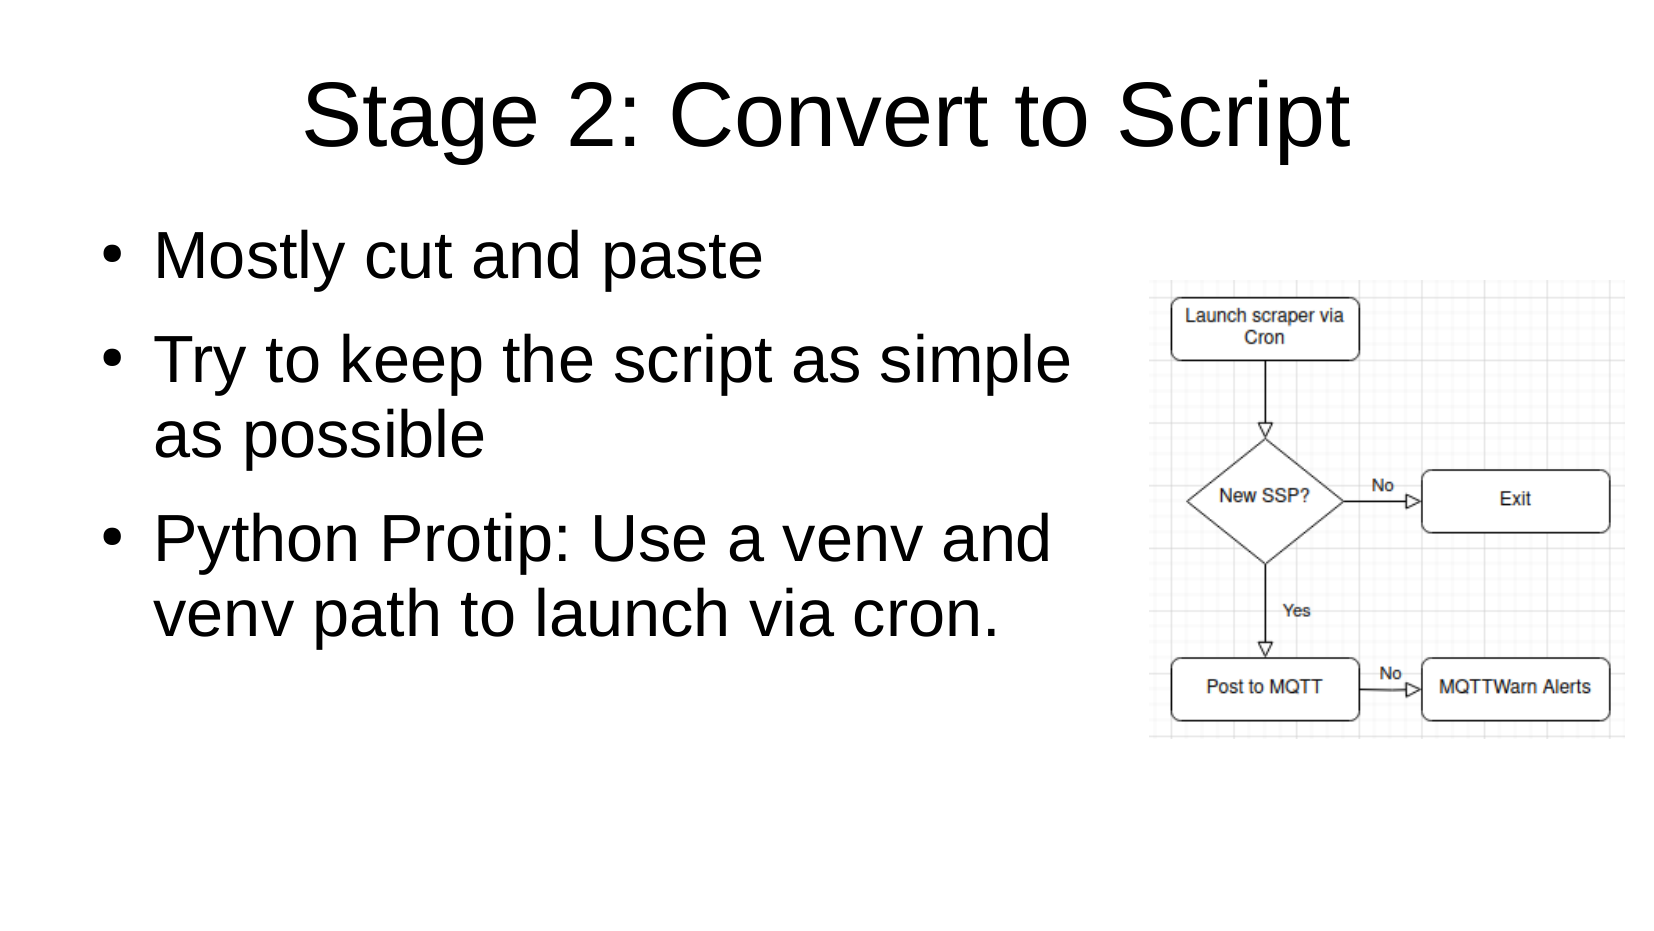

# Stage 2: Convert to Script
Mostly cut and paste
Try to keep the script as simple as possible
Python Protip: Use a venv and venv path to launch via cron.